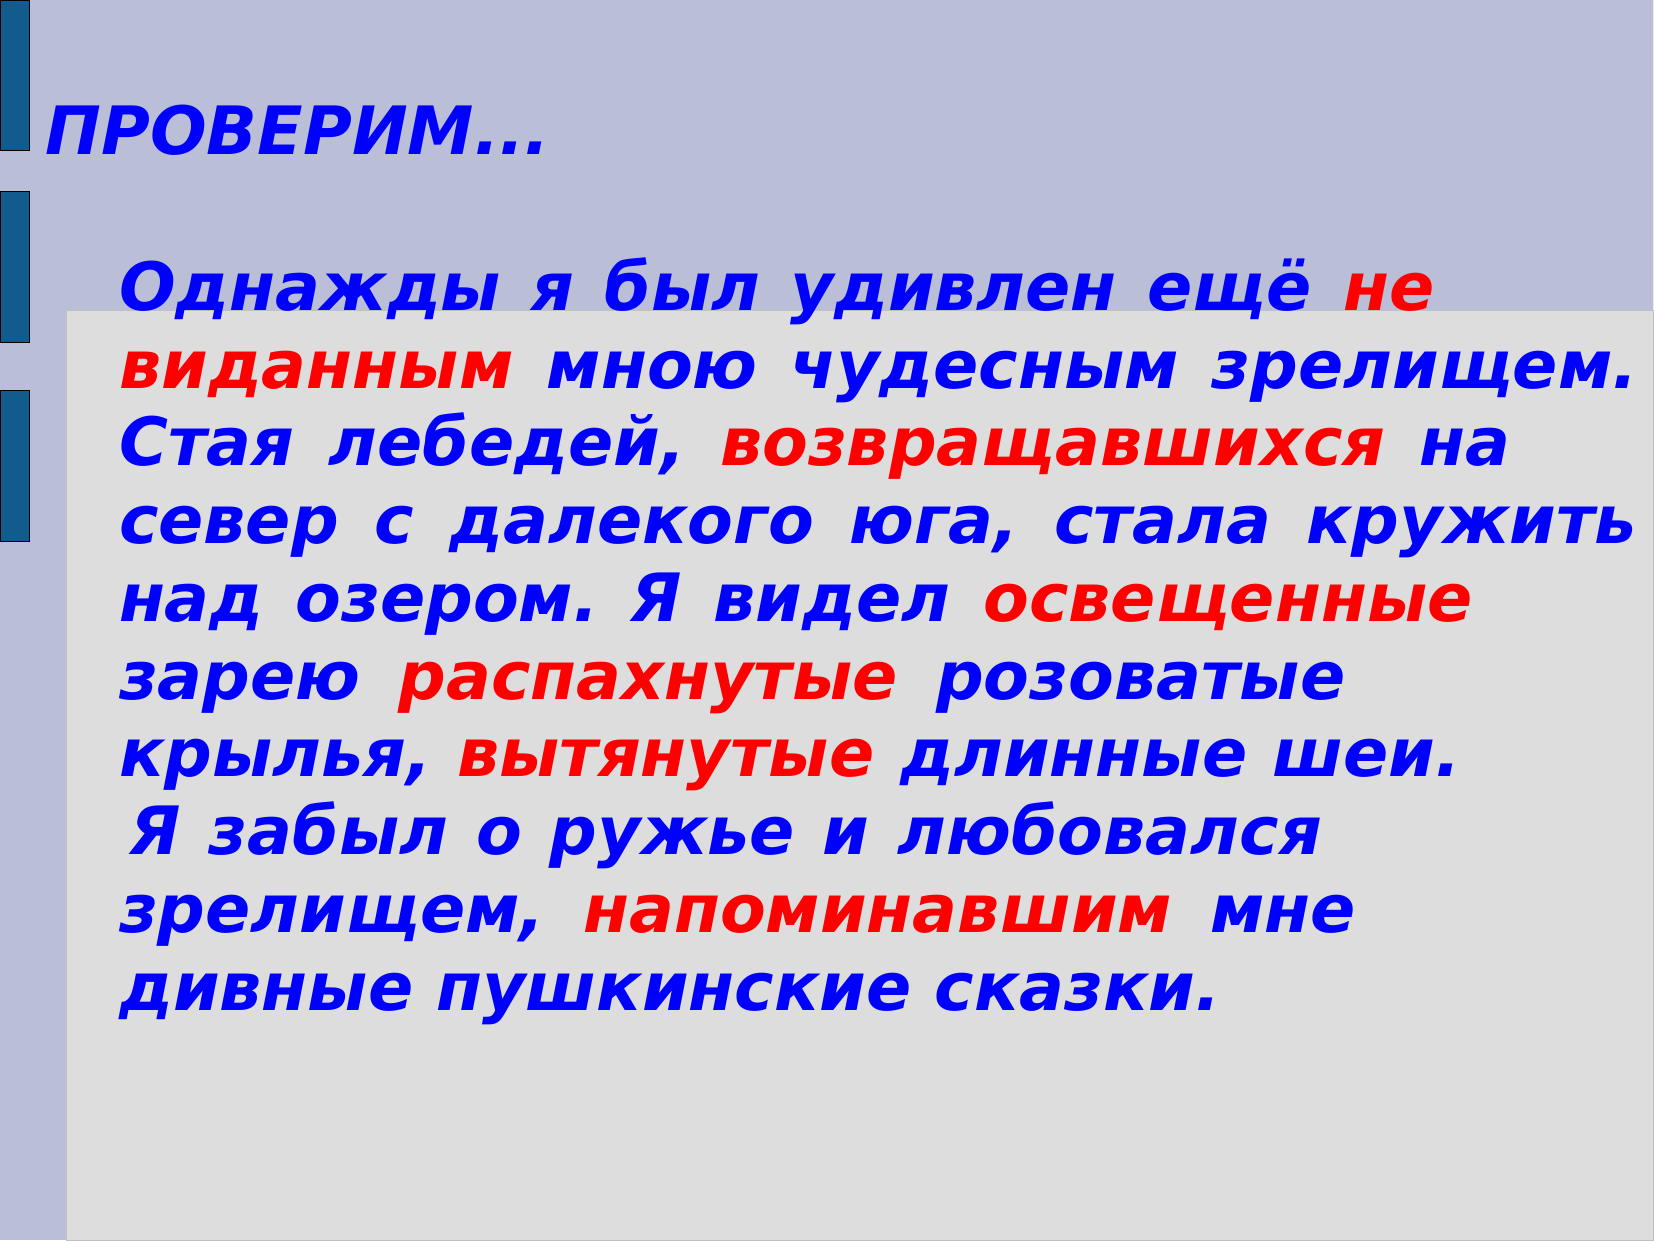

ПРОВЕРИМ...
	Однажды я был удивлен ещё не 				виданным мною чудесным зрелищем. 	Стая лебедей, возвращавшихся на 			север с далекого юга, стала кружить 	над озером. Я видел освещенные 			зарею распахнутые розоватые 					крылья, вытянутые длинные шеи. Я забыл о ружье и любовался 					зрелищем, напоминавшим мне 					дивные пушкинские сказки.